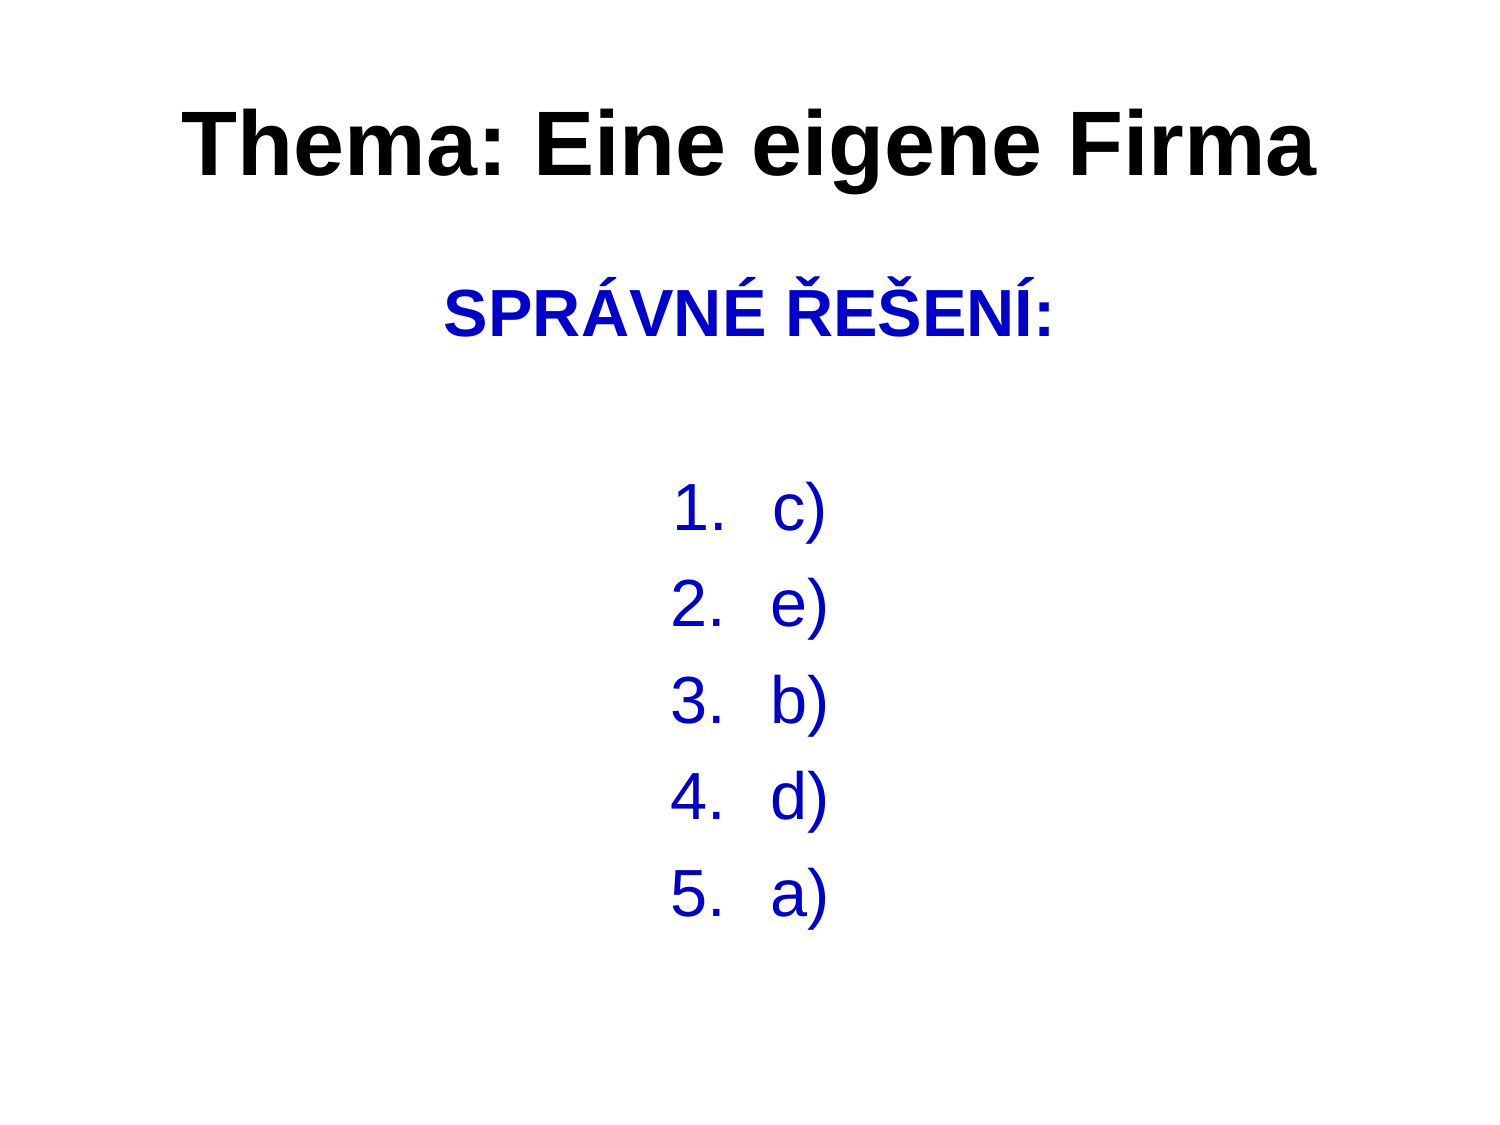

# Thema: Eine eigene Firma
SPRÁVNÉ ŘEŠENÍ:
c)
e)
b)
d)
a)